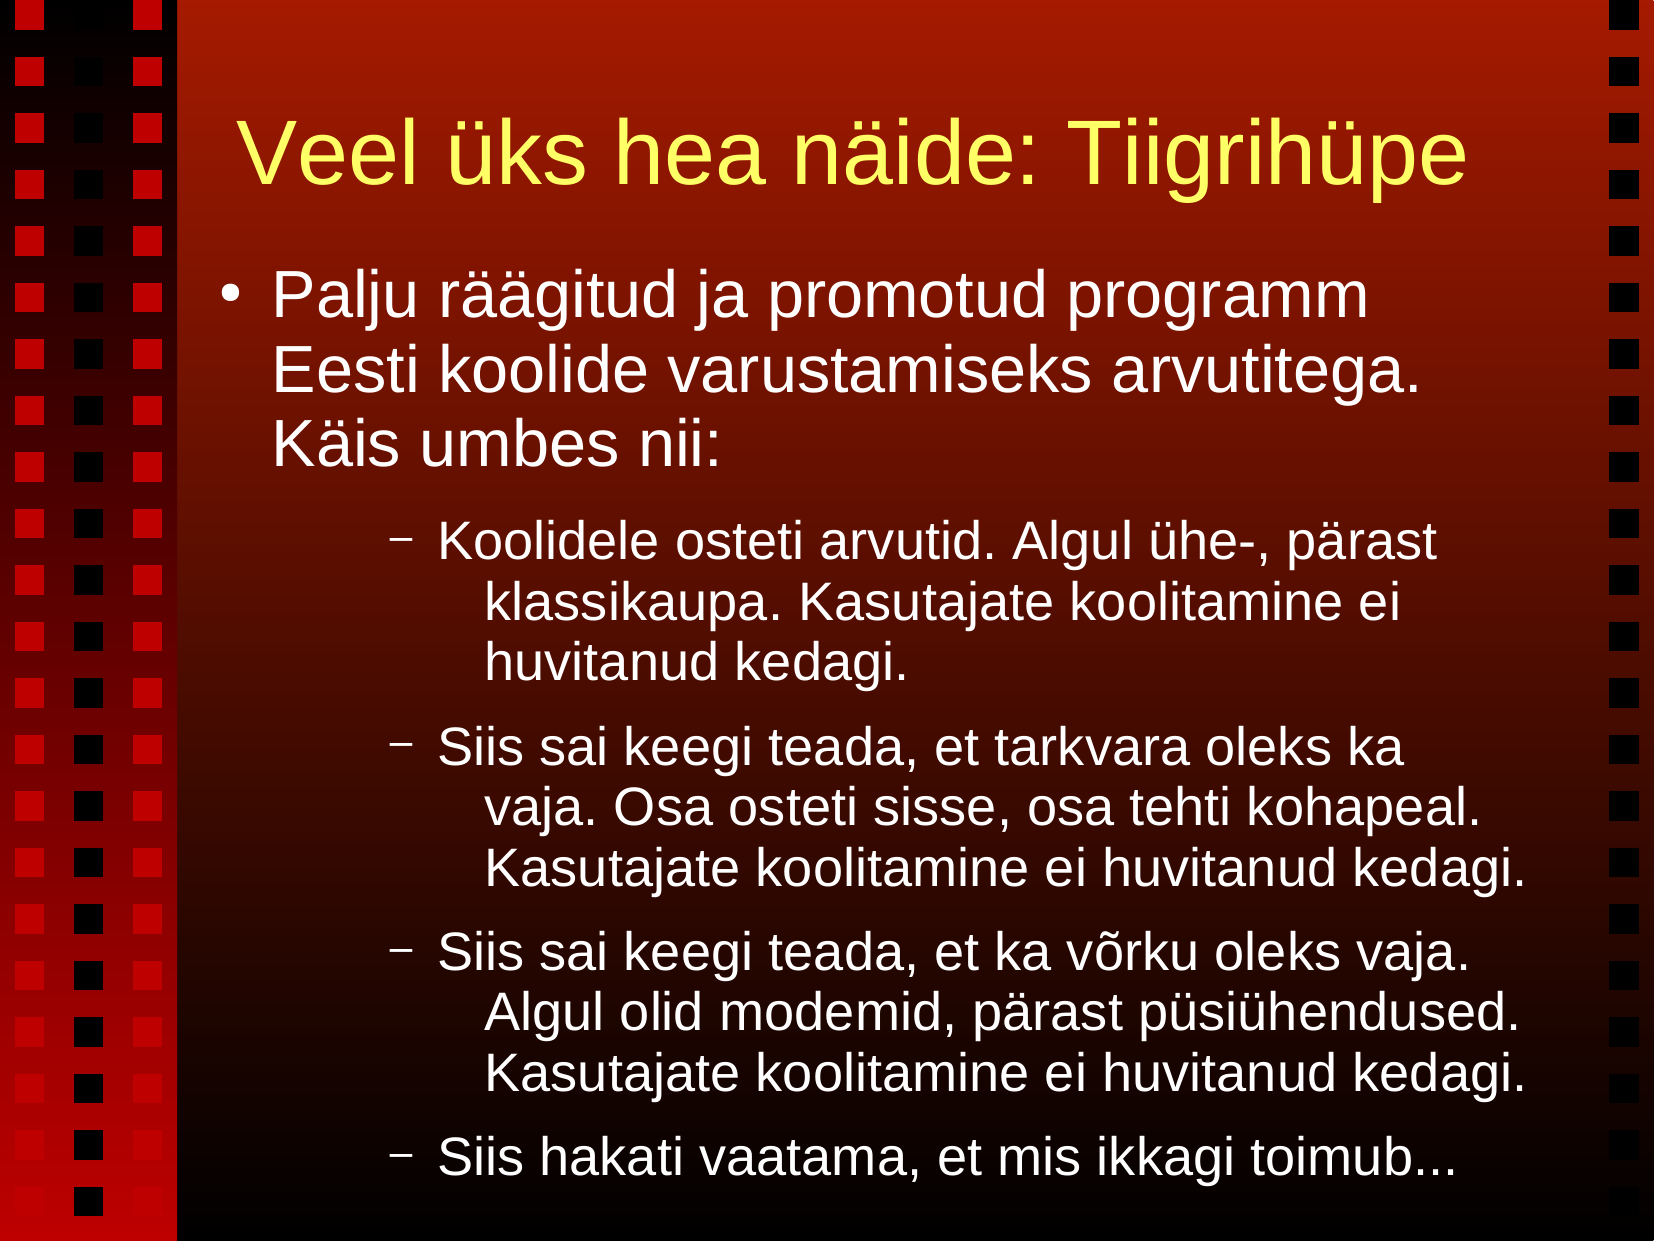

# Veel üks hea näide: Tiigrihüpe
Palju räägitud ja promotud programm Eesti koolide varustamiseks arvutitega. Käis umbes nii:
Koolidele osteti arvutid. Algul ühe-, pärast klassikaupa. Kasutajate koolitamine ei huvitanud kedagi.
Siis sai keegi teada, et tarkvara oleks ka vaja. Osa osteti sisse, osa tehti kohapeal. Kasutajate koolitamine ei huvitanud kedagi.
Siis sai keegi teada, et ka võrku oleks vaja. Algul olid modemid, pärast püsiühendused. Kasutajate koolitamine ei huvitanud kedagi.
Siis hakati vaatama, et mis ikkagi toimub...